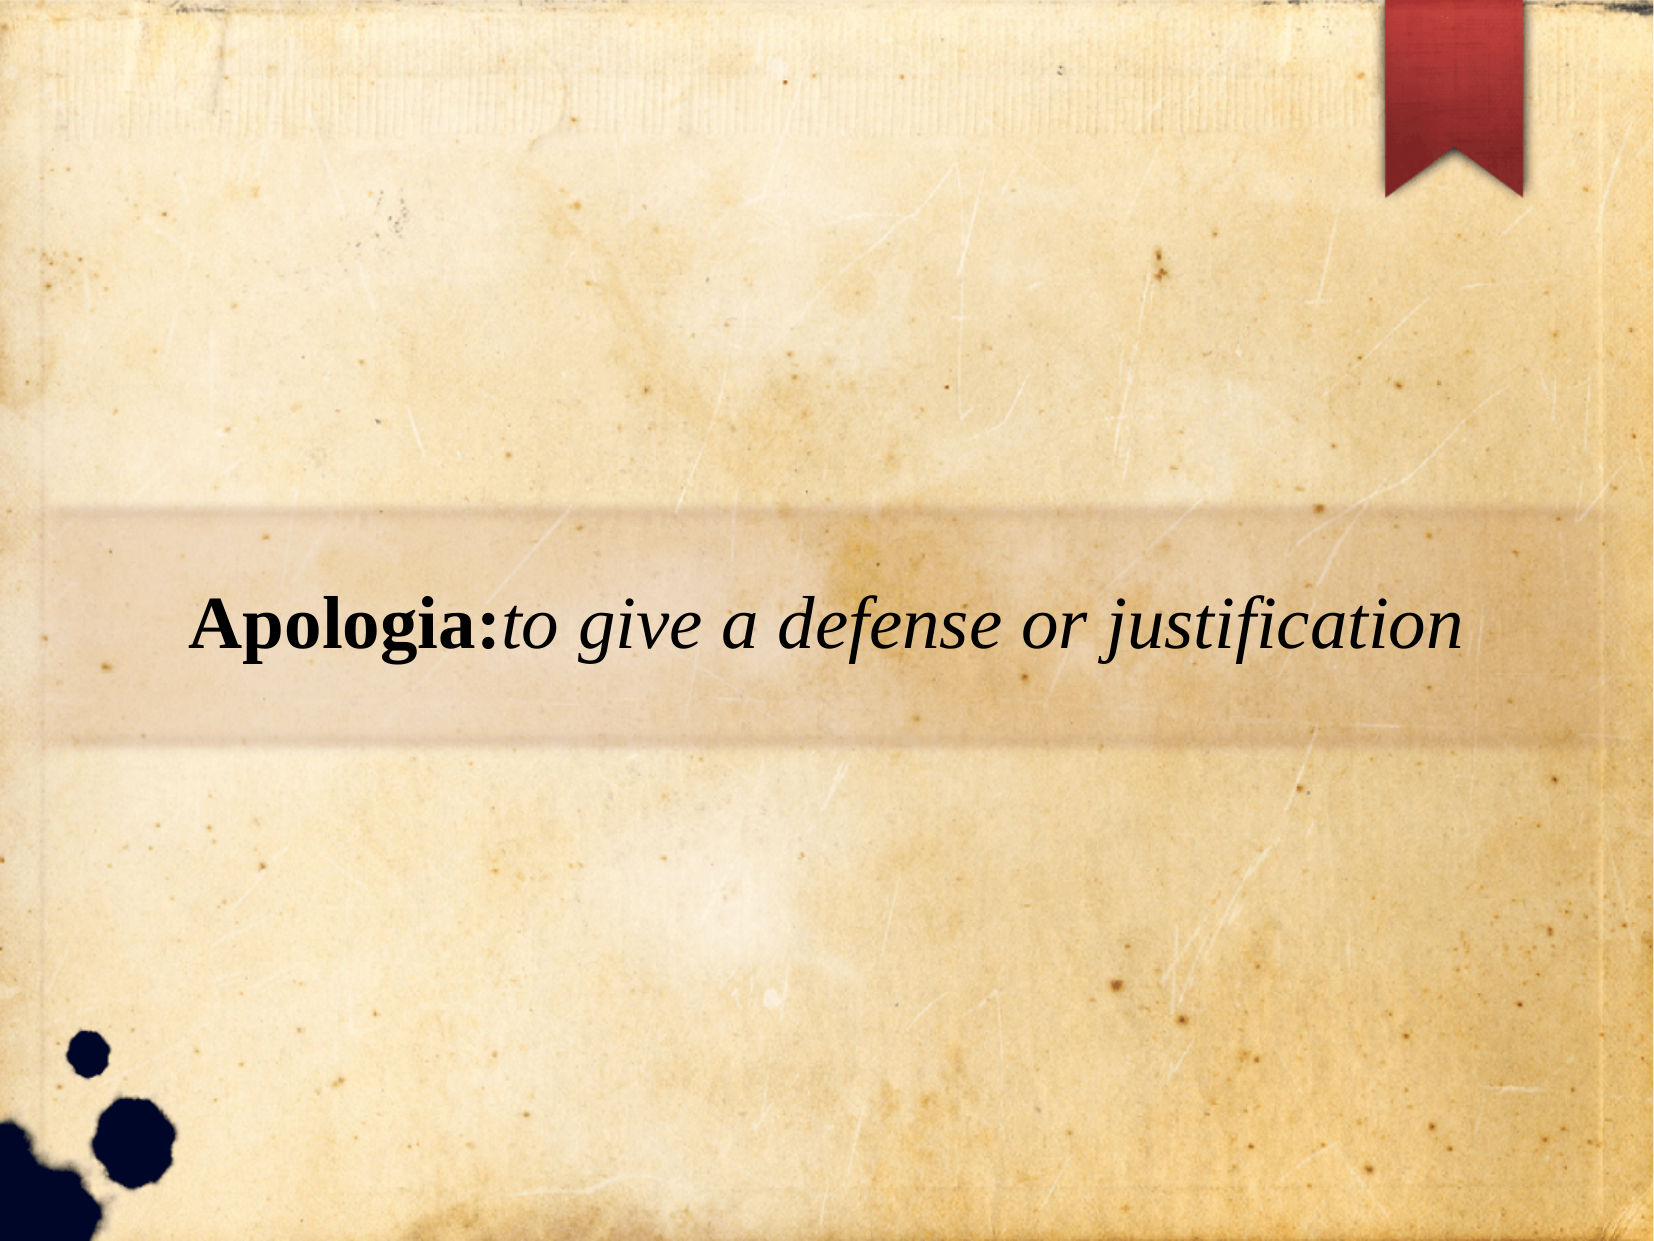

# Apologia:to give a defense or justification